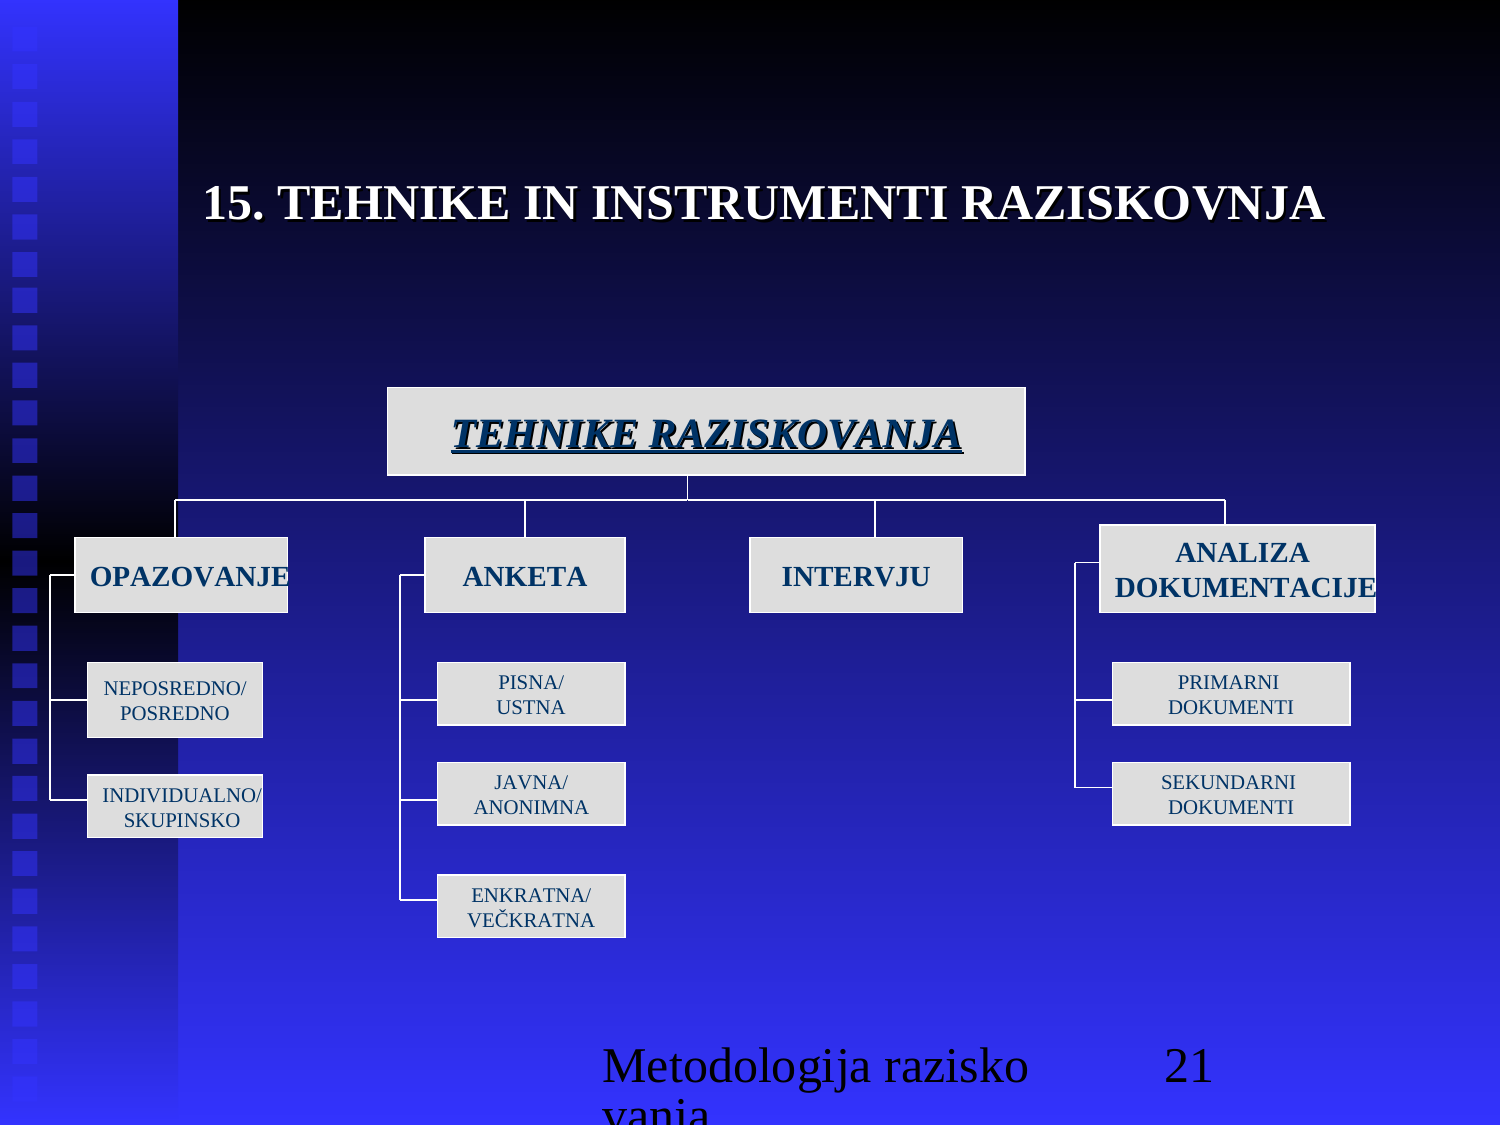

# 15. TEHNIKE IN INSTRUMENTI RAZISKOVNJA
TEHNIKE RAZISKOVANJA
ANALIZA
DOKUMENTACIJE
OPAZOVANJE
ANKETA
INTERVJU
NEPOSREDNO/
POSREDNO
PISNA/
USTNA
PRIMARNI
DOKUMENTI
JAVNA/
ANONIMNA
SEKUNDARNI
DOKUMENTI
INDIVIDUALNO/
SKUPINSKO
ENKRATNA/
VEČKRATNA
Metodologija raziskovanja
21